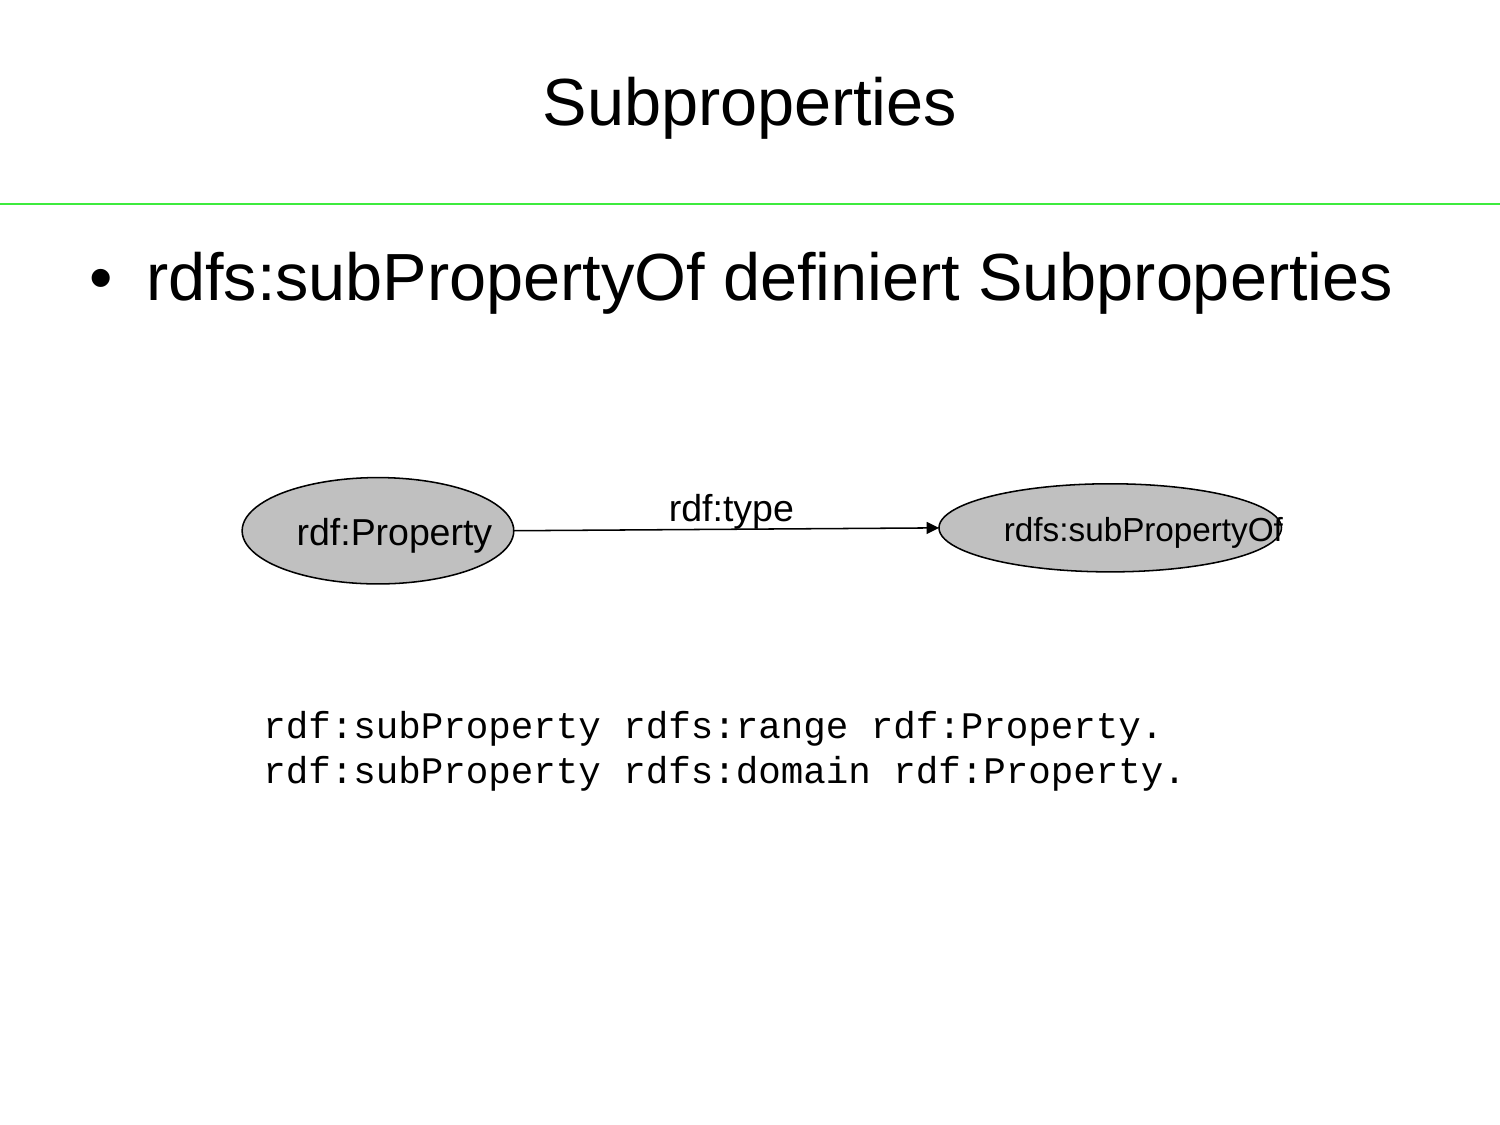

# Subproperties
rdfs:subPropertyOf definiert Subproperties
rdf:type
rdf:Property
rdfs:subPropertyOf
rdf:subProperty rdfs:range rdf:Property.
rdf:subProperty rdfs:domain rdf:Property.